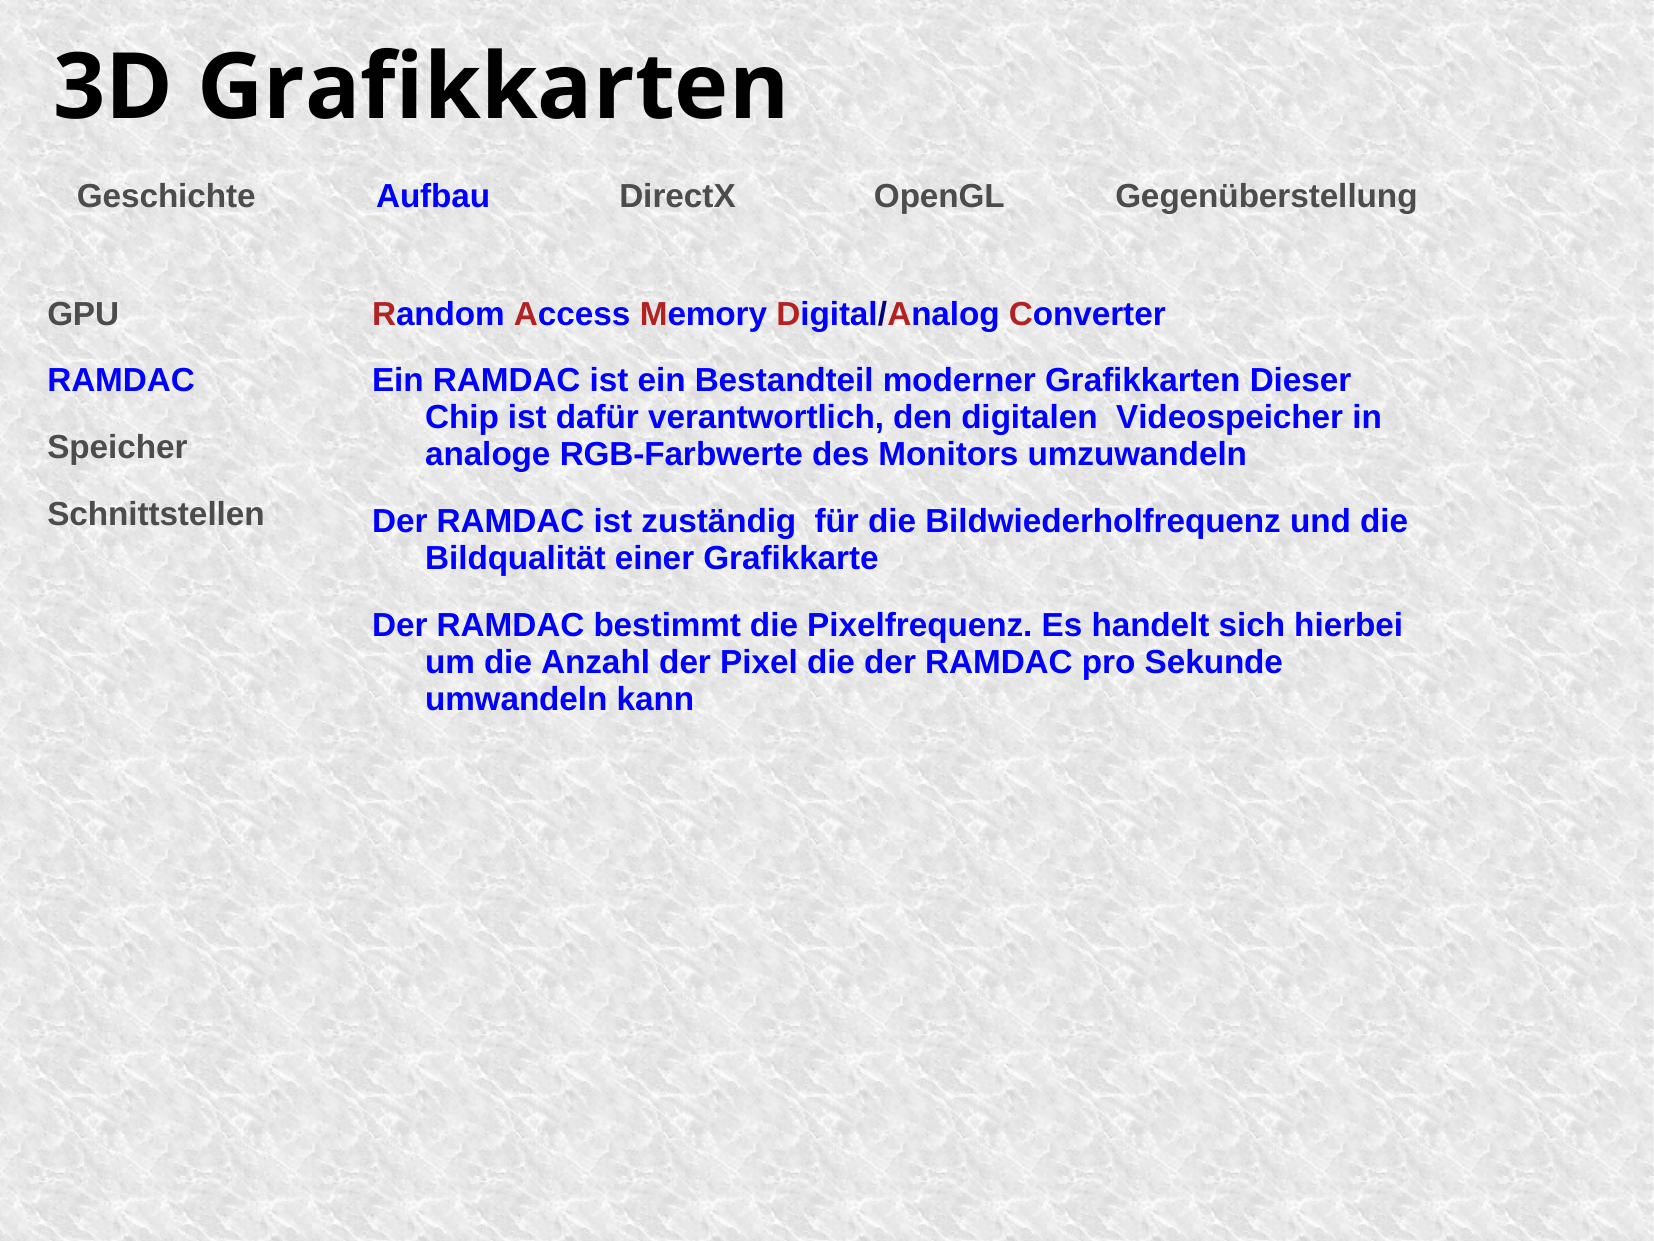

# 3D Grafikkarten
Geschichte Aufbau DirectX OpenGL Gegenüberstellung
GPU
RAMDAC
Speicher
Schnittstellen
Random Access Memory Digital/Analog Converter
Ein RAMDAC ist ein Bestandteil moderner Grafikkarten Dieser Chip ist dafür verantwortlich, den digitalen  Videospeicher in analoge RGB-Farbwerte des Monitors umzuwandeln
Der RAMDAC ist zuständig  für die Bildwiederholfrequenz und die Bildqualität einer Grafikkarte
Der RAMDAC bestimmt die Pixelfrequenz. Es handelt sich hierbei um die Anzahl der Pixel die der RAMDAC pro Sekunde umwandeln kann